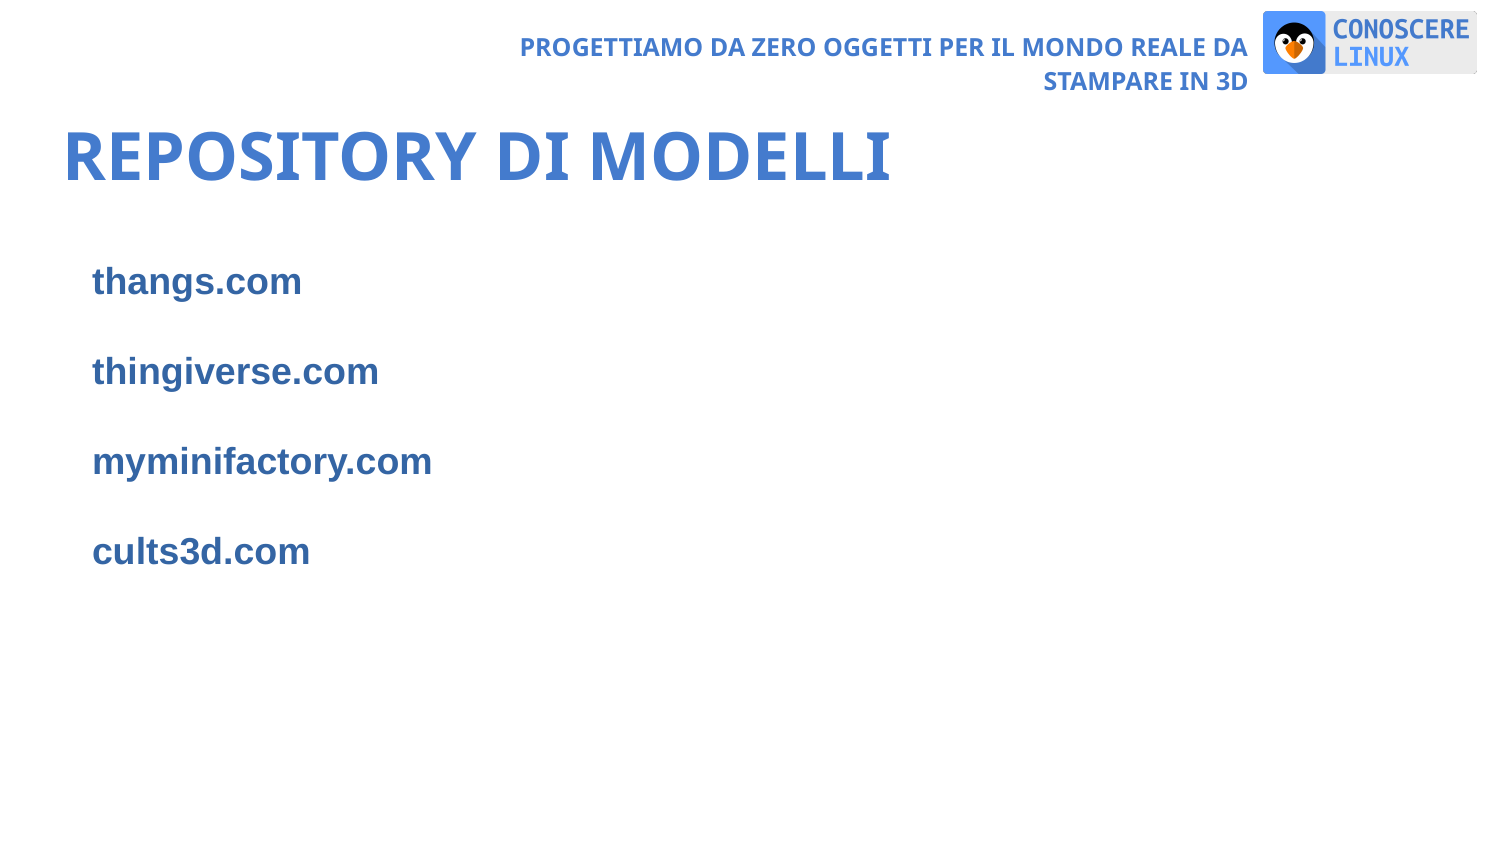

PROGETTIAMO DA ZERO OGGETTI PER IL MONDO REALE DA STAMPARE IN 3D
REPOSITORY DI MODELLI
# thangs.com thingiverse.com myminifactory.com cults3d.com